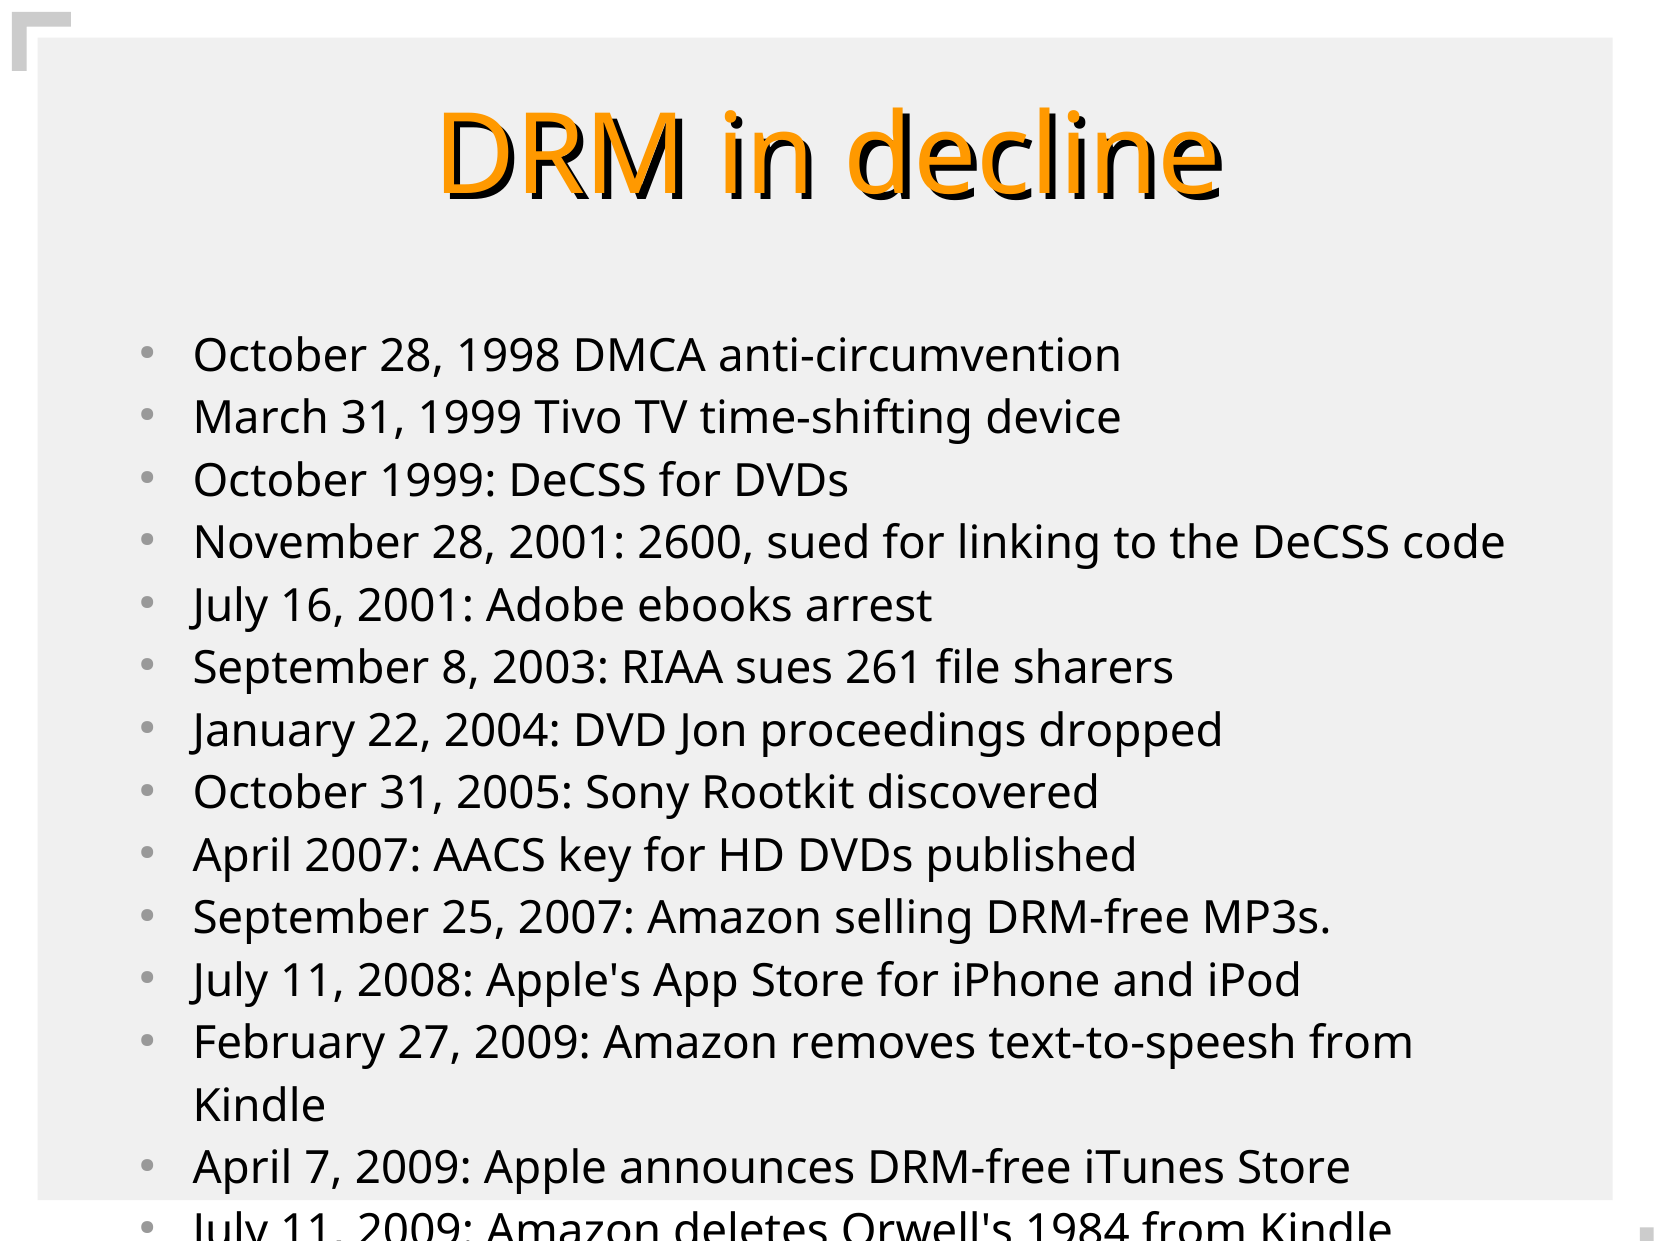

# DRM in decline
October 28, 1998 DMCA anti-circumvention
March 31, 1999 Tivo TV time-shifting device
October 1999: DeCSS for DVDs
November 28, 2001: 2600, sued for linking to the DeCSS code
July 16, 2001: Adobe ebooks arrest
September 8, 2003: RIAA sues 261 file sharers
January 22, 2004: DVD Jon proceedings dropped
October 31, 2005: Sony Rootkit discovered
April 2007: AACS key for HD DVDs published
September 25, 2007: Amazon selling DRM-free MP3s.
July 11, 2008: Apple's App Store for iPhone and iPod
February 27, 2009: Amazon removes text-to-speesh from Kindle
April 7, 2009: Apple announces DRM-free iTunes Store
July 11, 2009: Amazon deletes Orwell's 1984 from Kindle